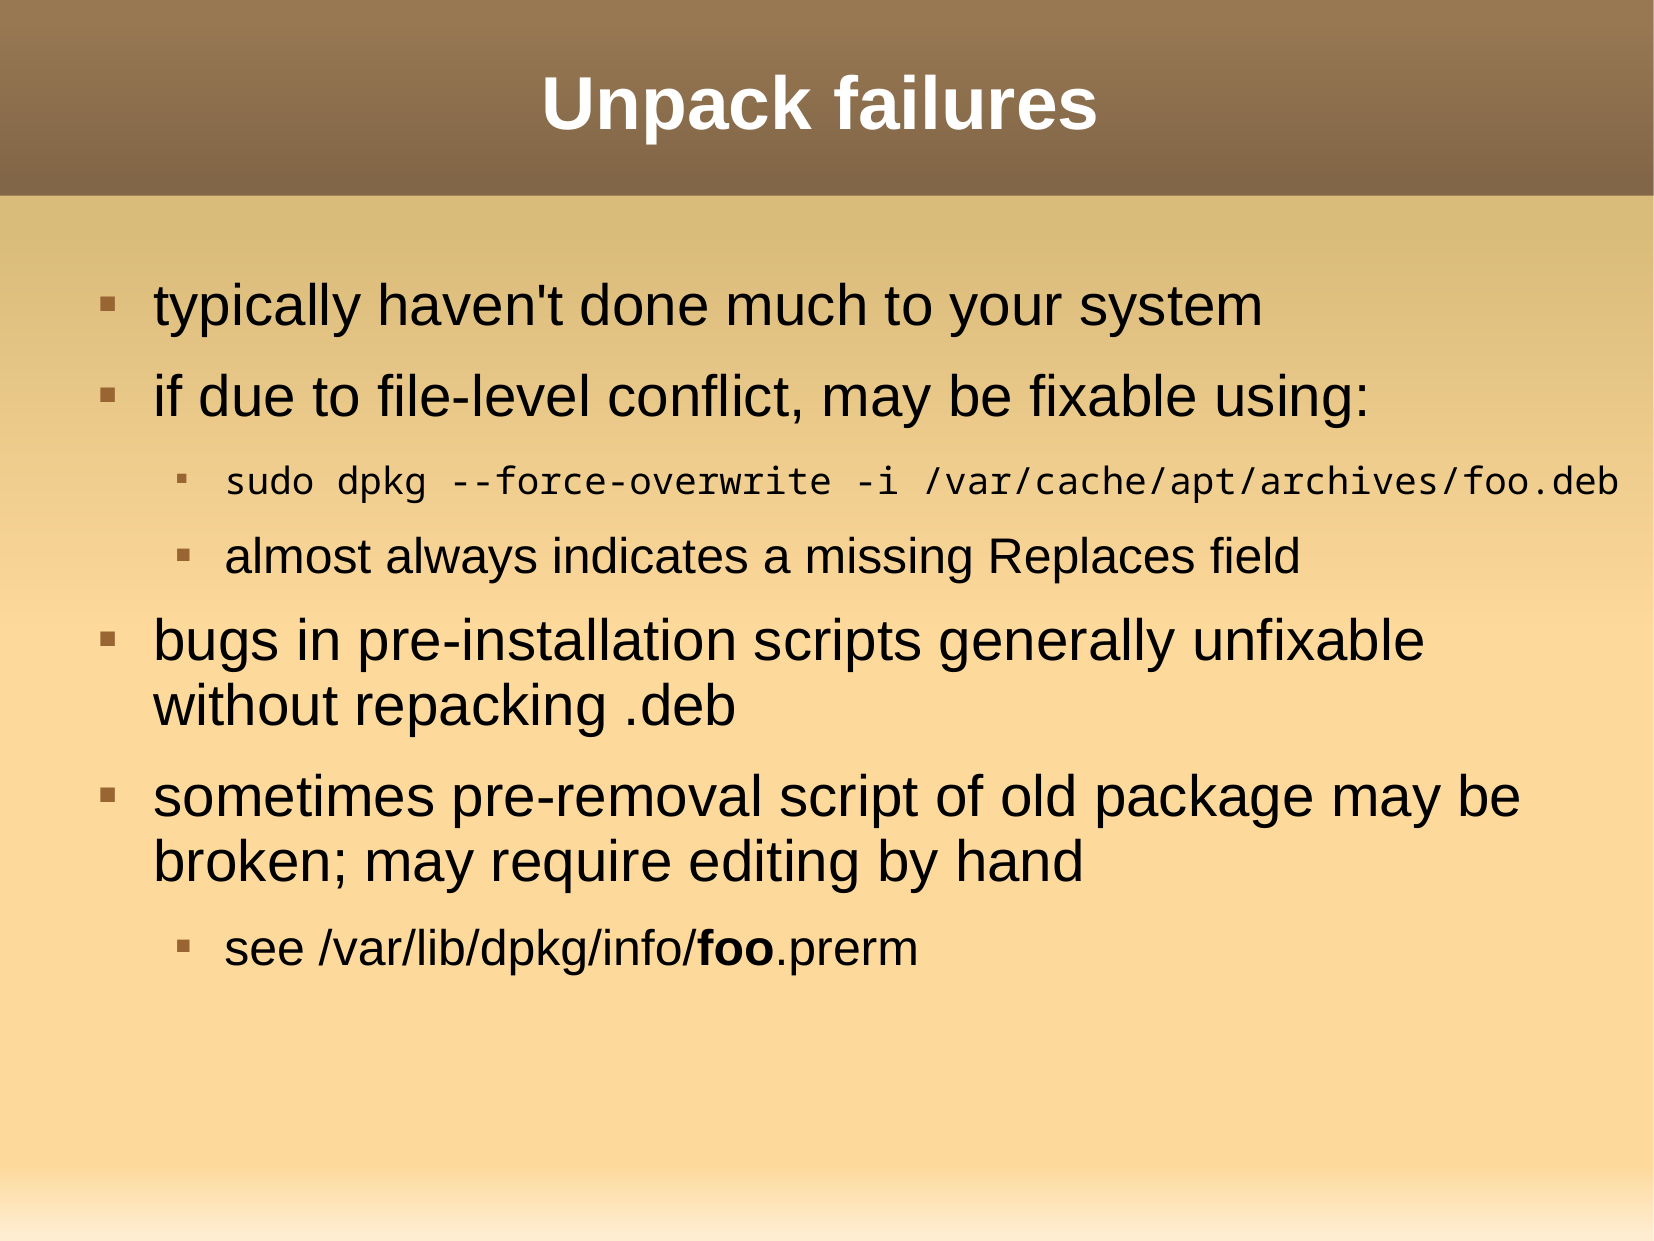

# Unpack failures
typically haven't done much to your system
if due to file-level conflict, may be fixable using:
sudo dpkg --force-overwrite -i /var/cache/apt/archives/foo.deb
almost always indicates a missing Replaces field
bugs in pre-installation scripts generally unfixable without repacking .deb
sometimes pre-removal script of old package may be broken; may require editing by hand
see /var/lib/dpkg/info/foo.prerm